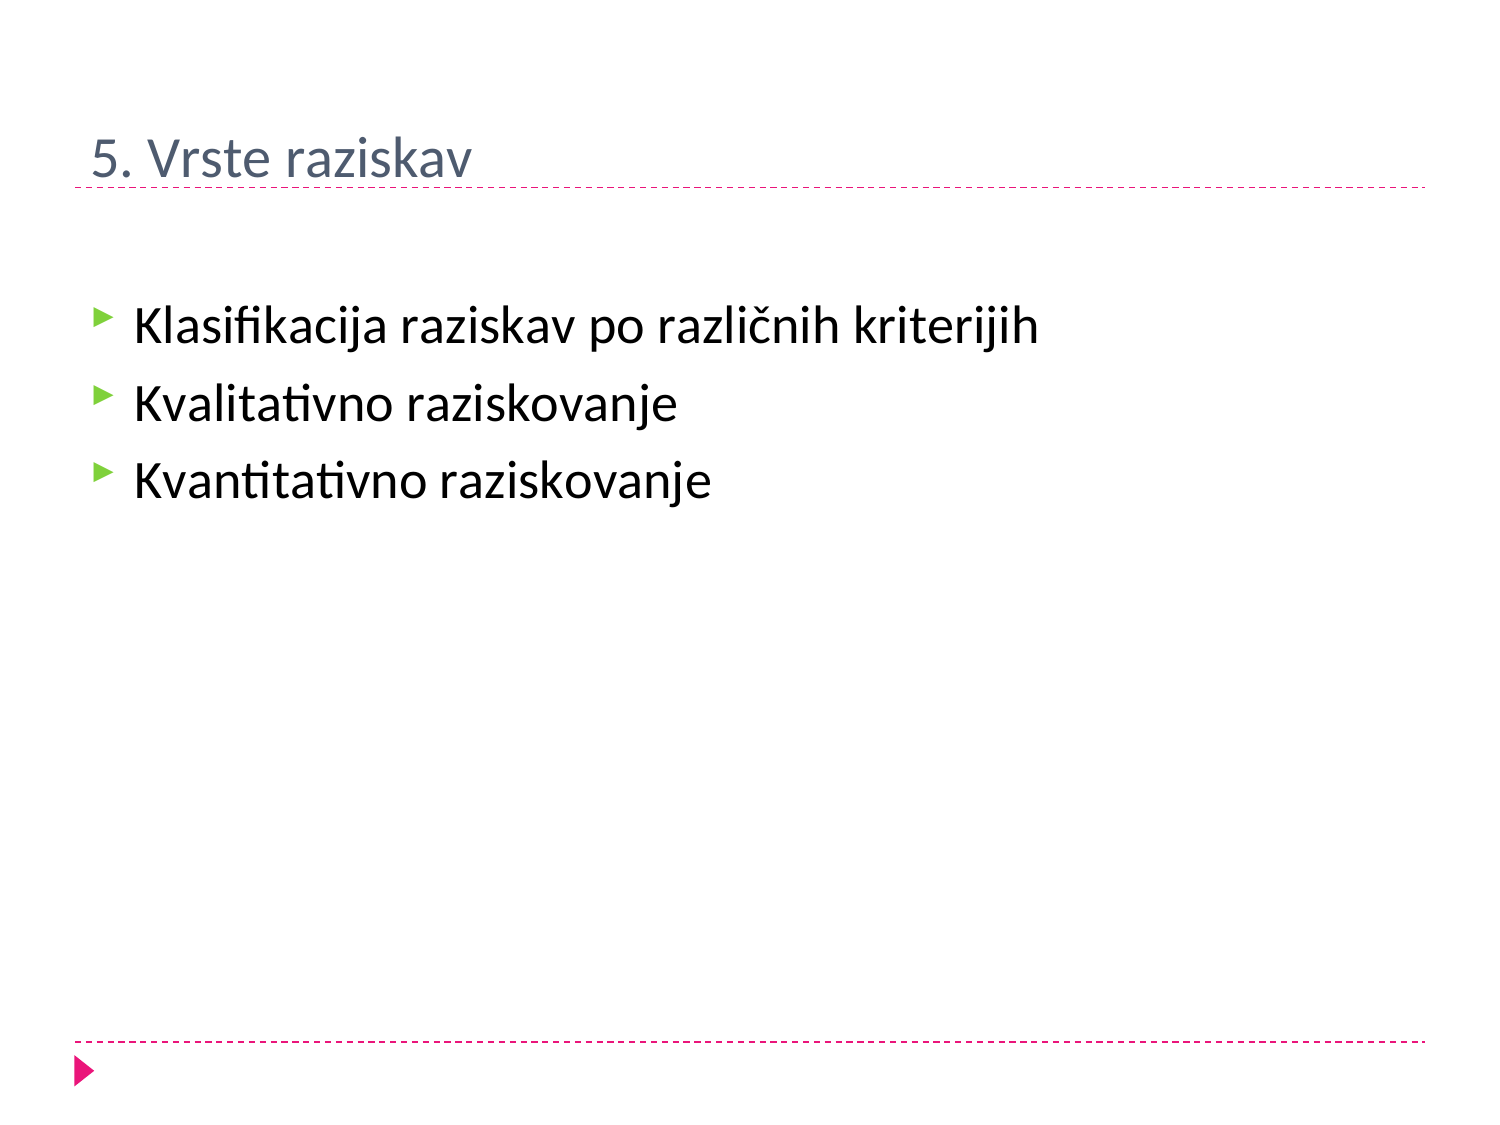

# 5. Vrste raziskav
Klasifikacija raziskav po različnih kriterijih
Kvalitativno raziskovanje
Kvantitativno raziskovanje